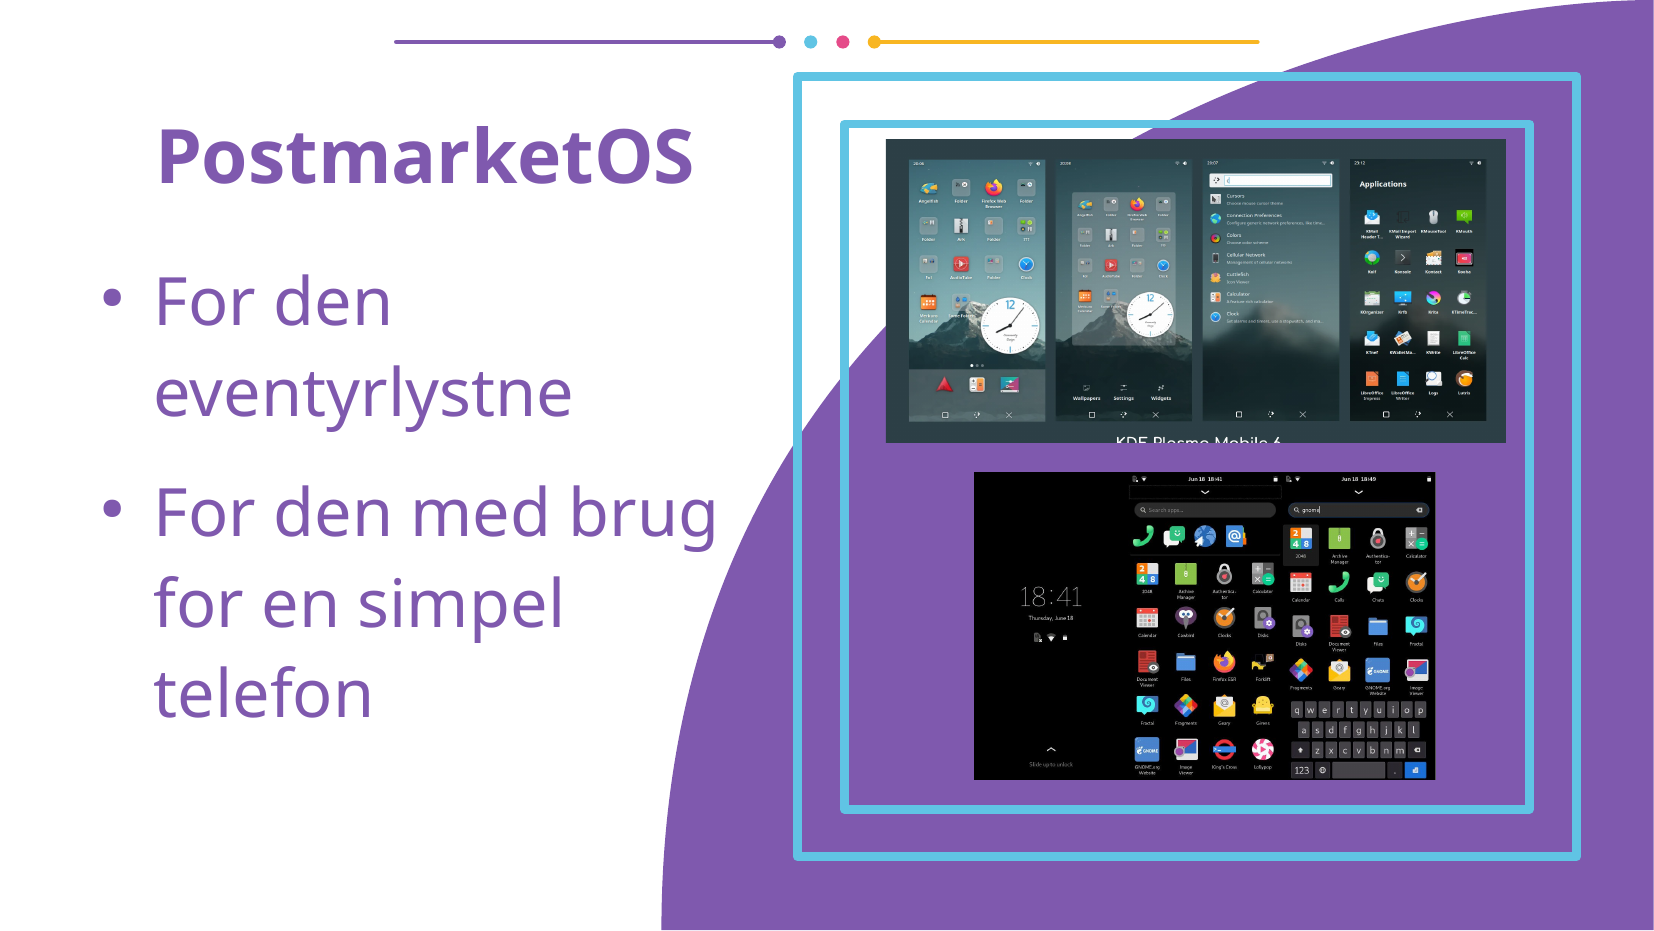

# PostmarketOS
For den eventyrlystne
For den med brug for en simpel telefon